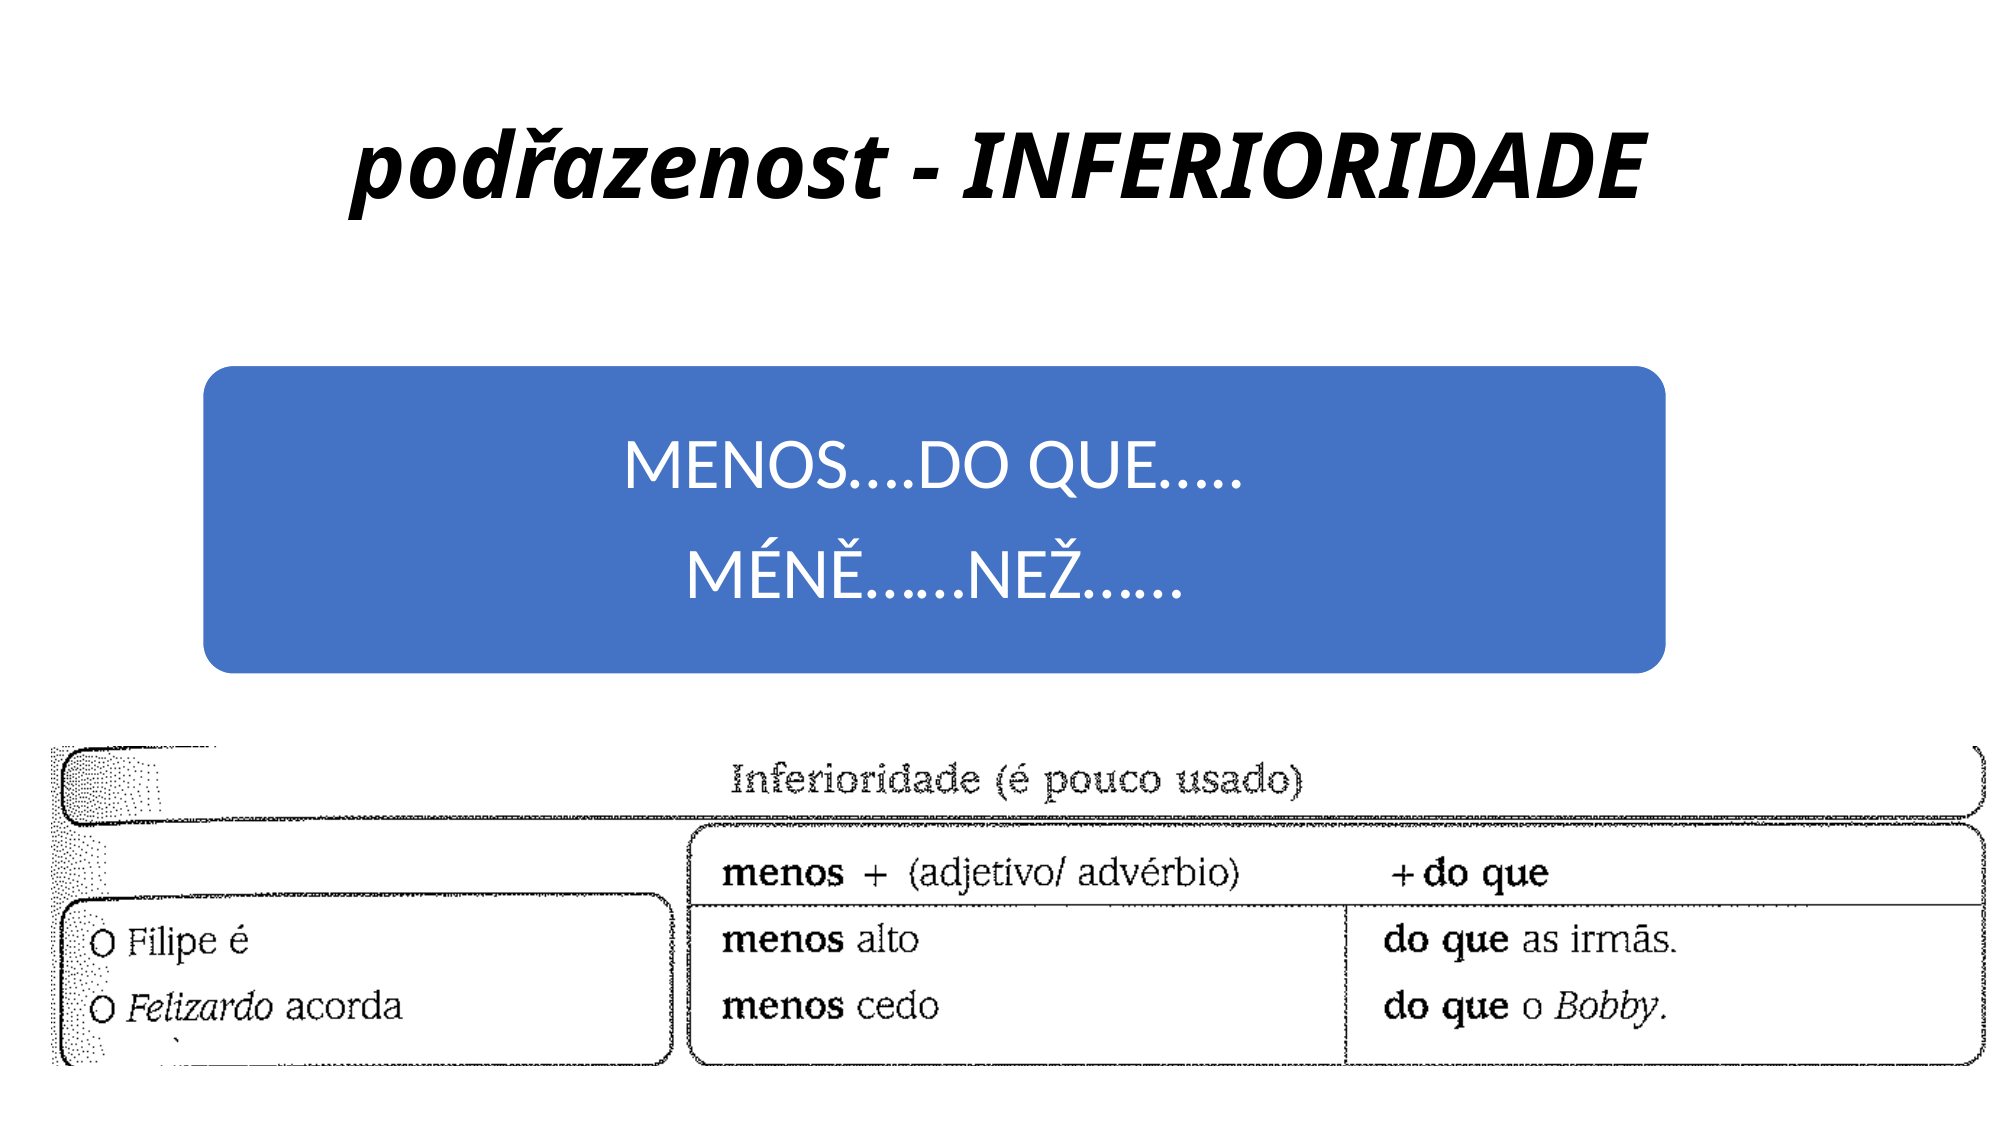

# podřazenost - INFERIORIDADE
MENOS….DO QUE…..
MÉNĚ……NEŽ……